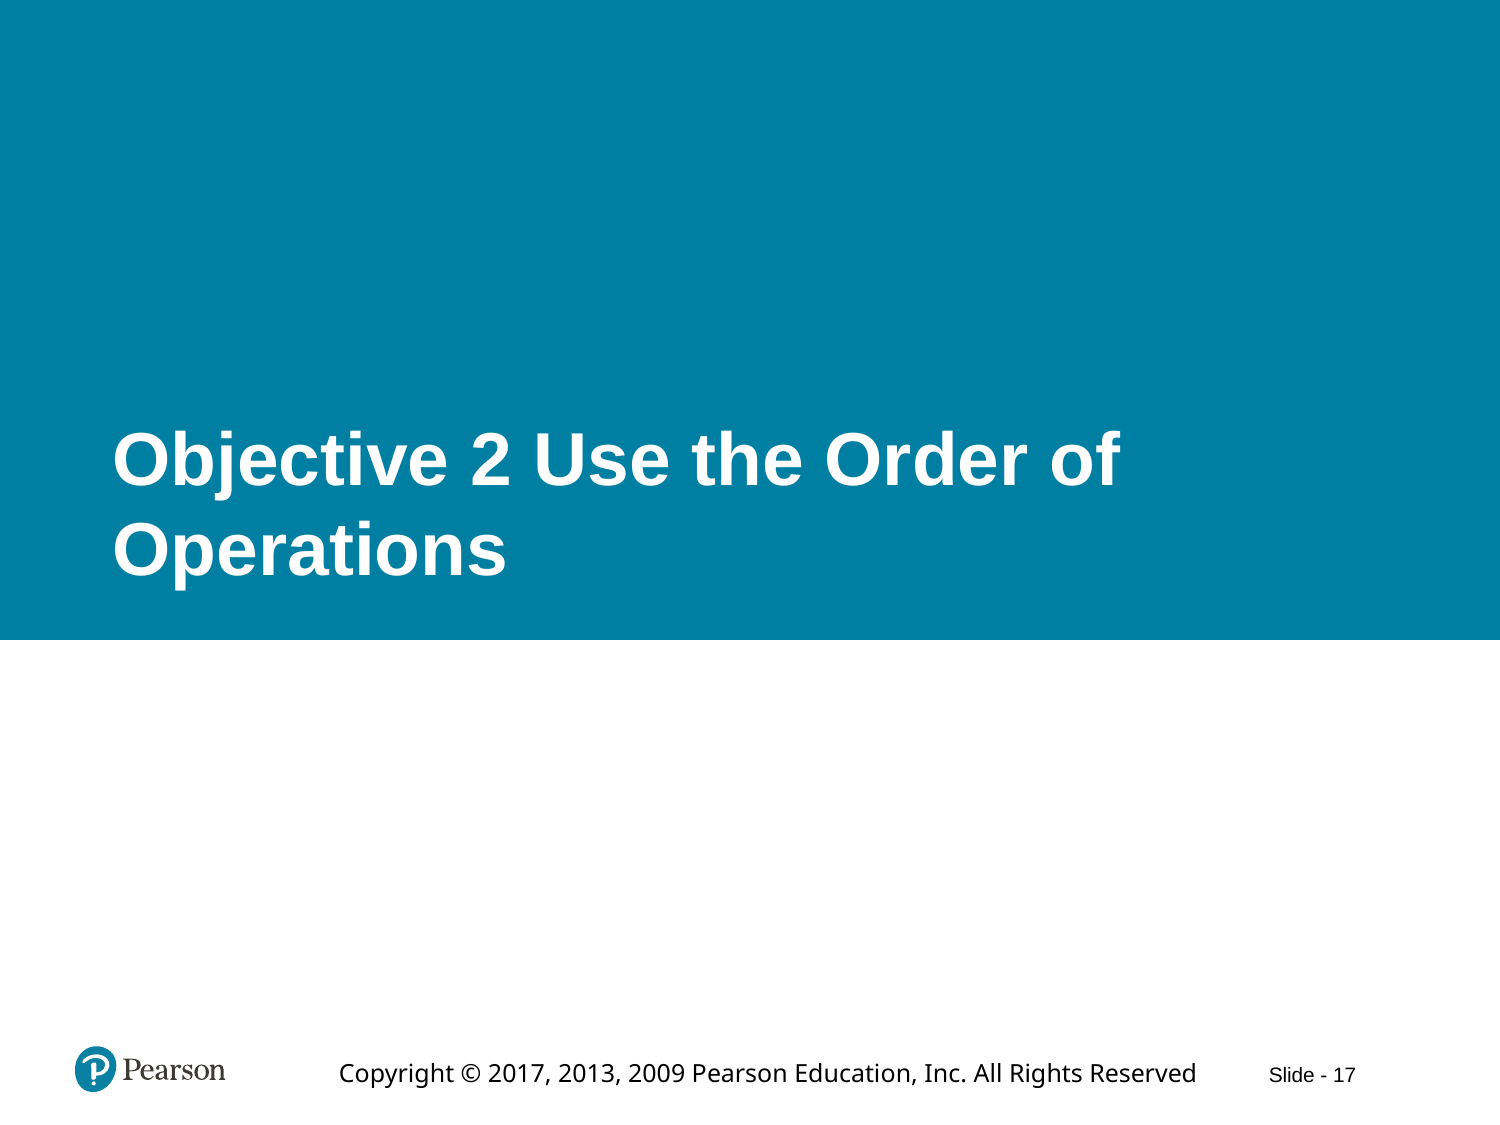

# Objective 2 Use the Order of Operations